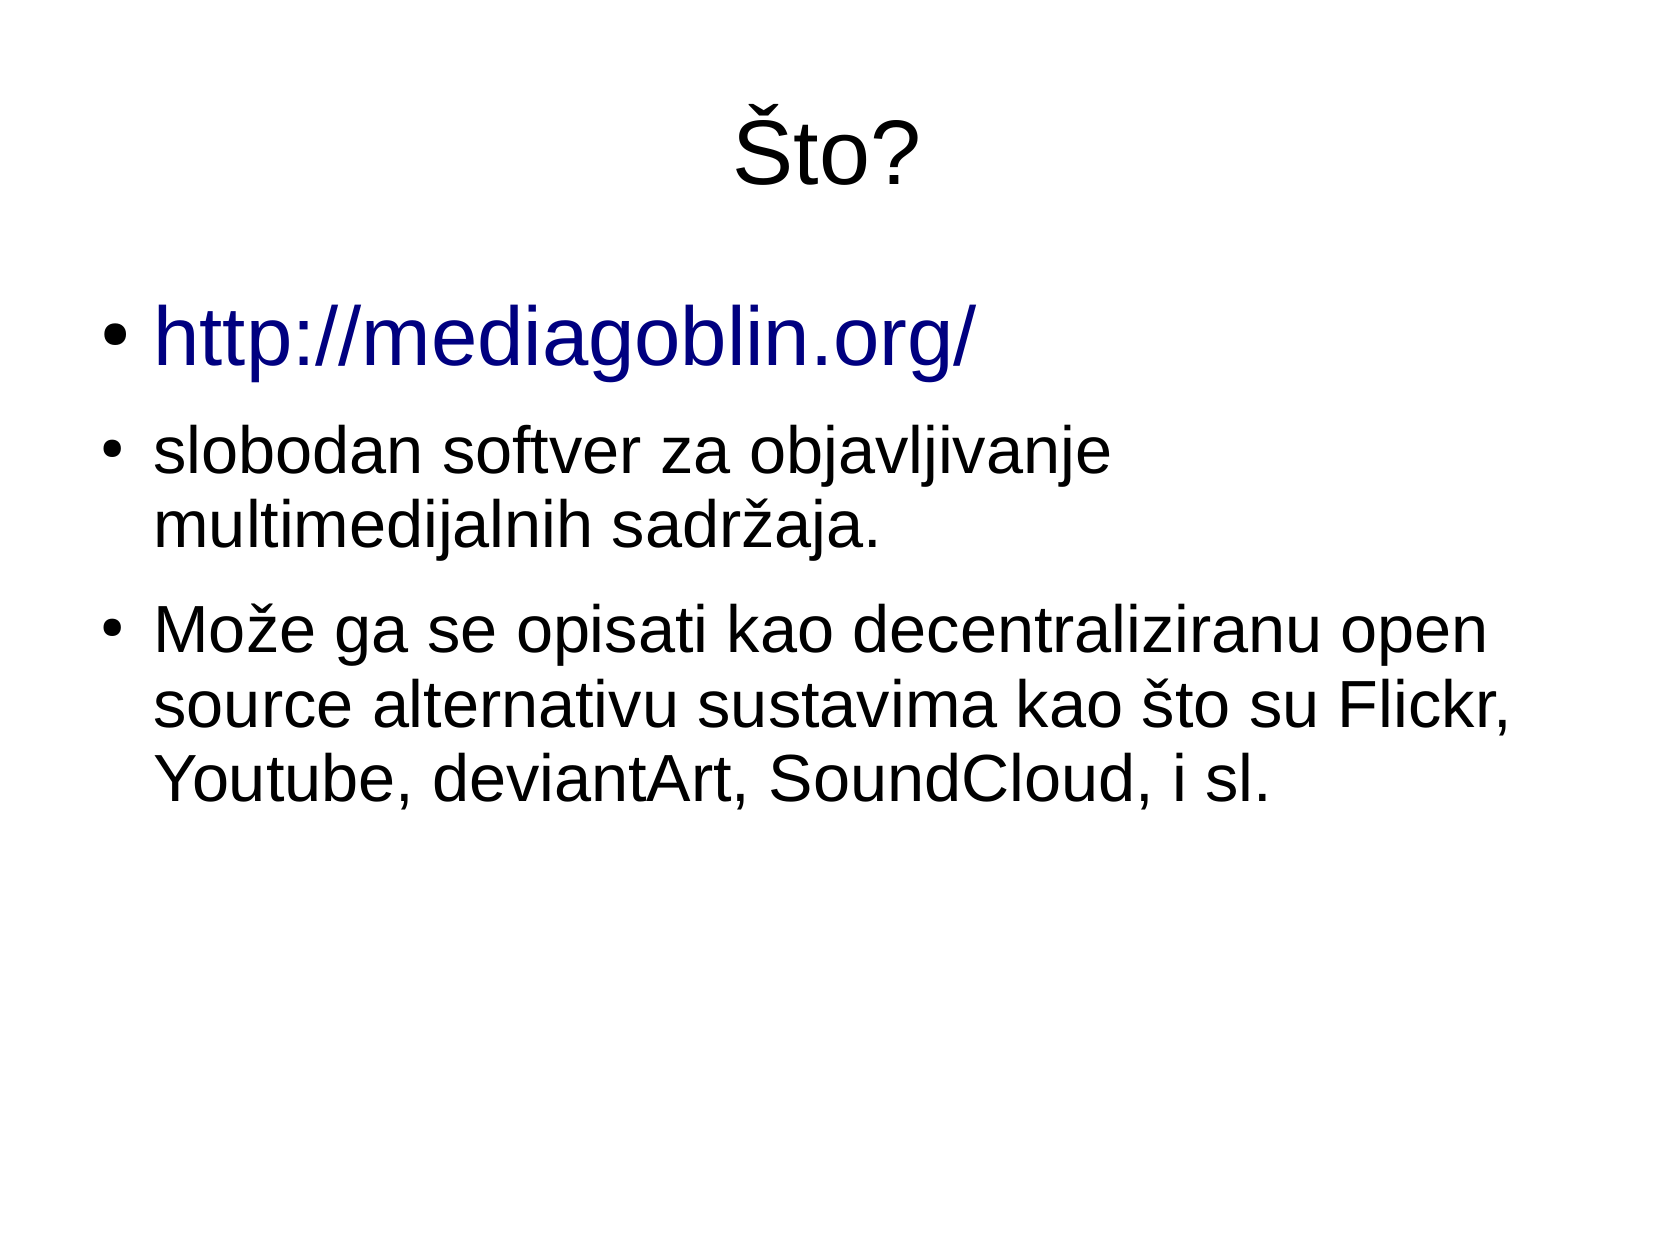

# Što?
http://mediagoblin.org/
slobodan softver za objavljivanje multimedijalnih sadržaja.
Može ga se opisati kao decentraliziranu open source alternativu sustavima kao što su Flickr, Youtube, deviantArt, SoundCloud, i sl.